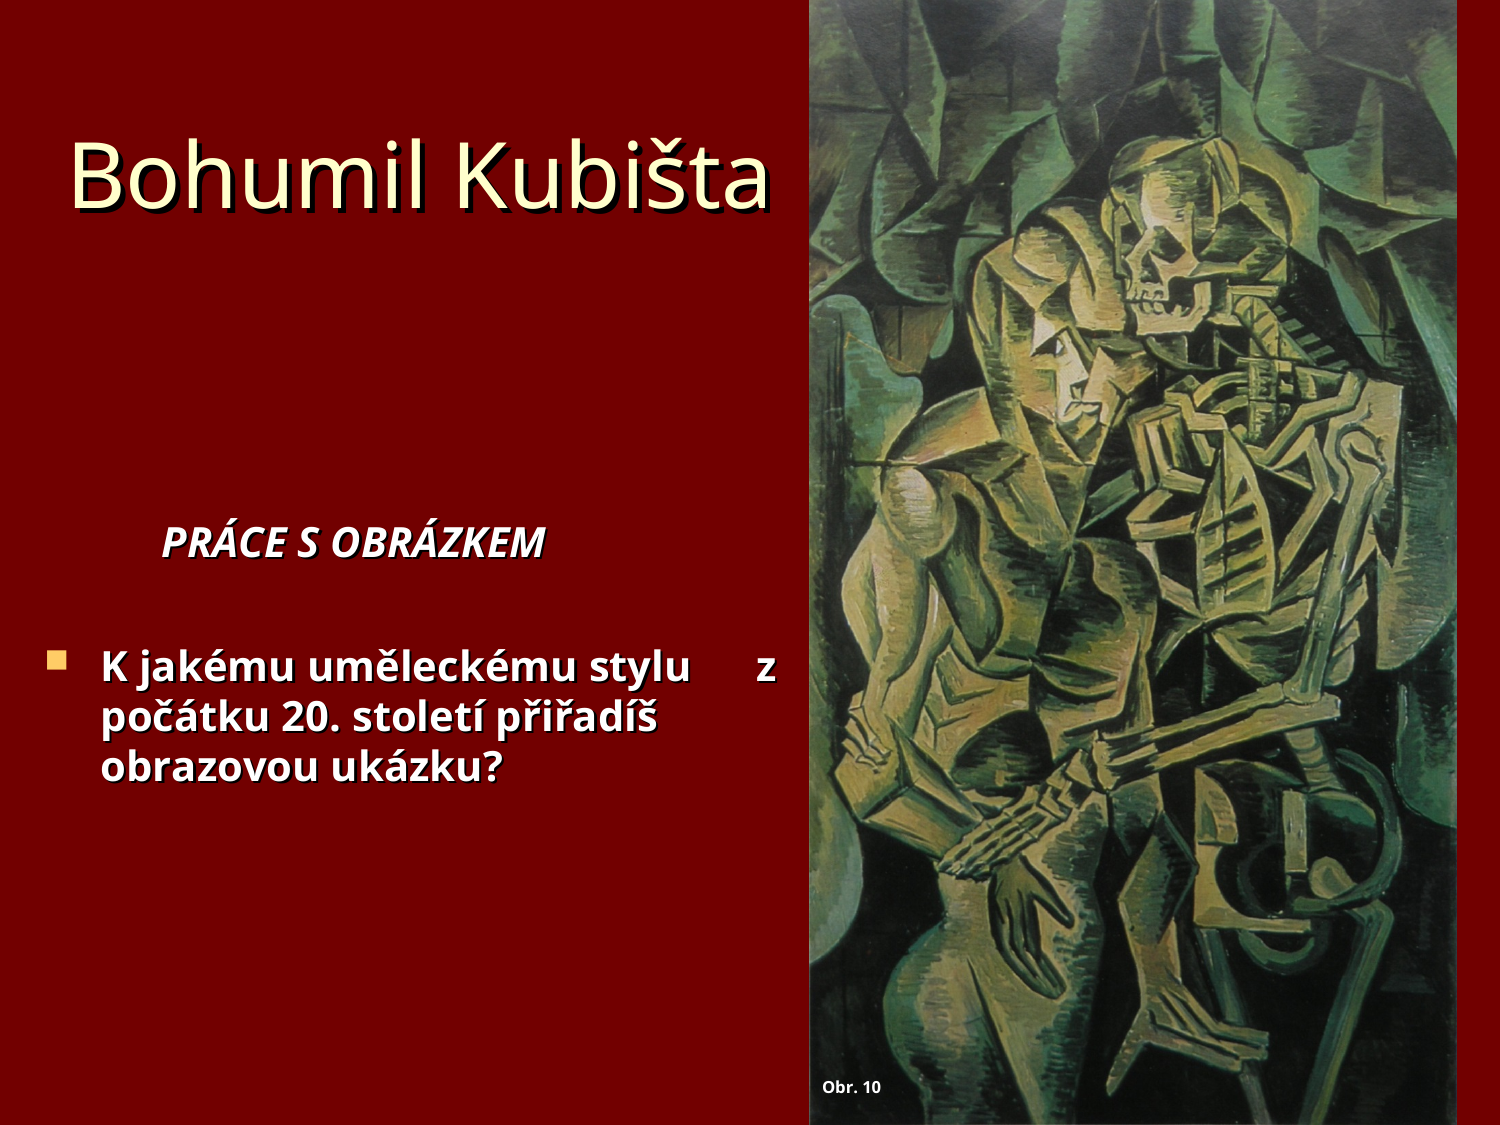

# Bohumil Kubišta
	 PRÁCE S OBRÁZKEM
K jakému uměleckému stylu z počátku 20. století přiřadíš obrazovou ukázku?
Obr. 10